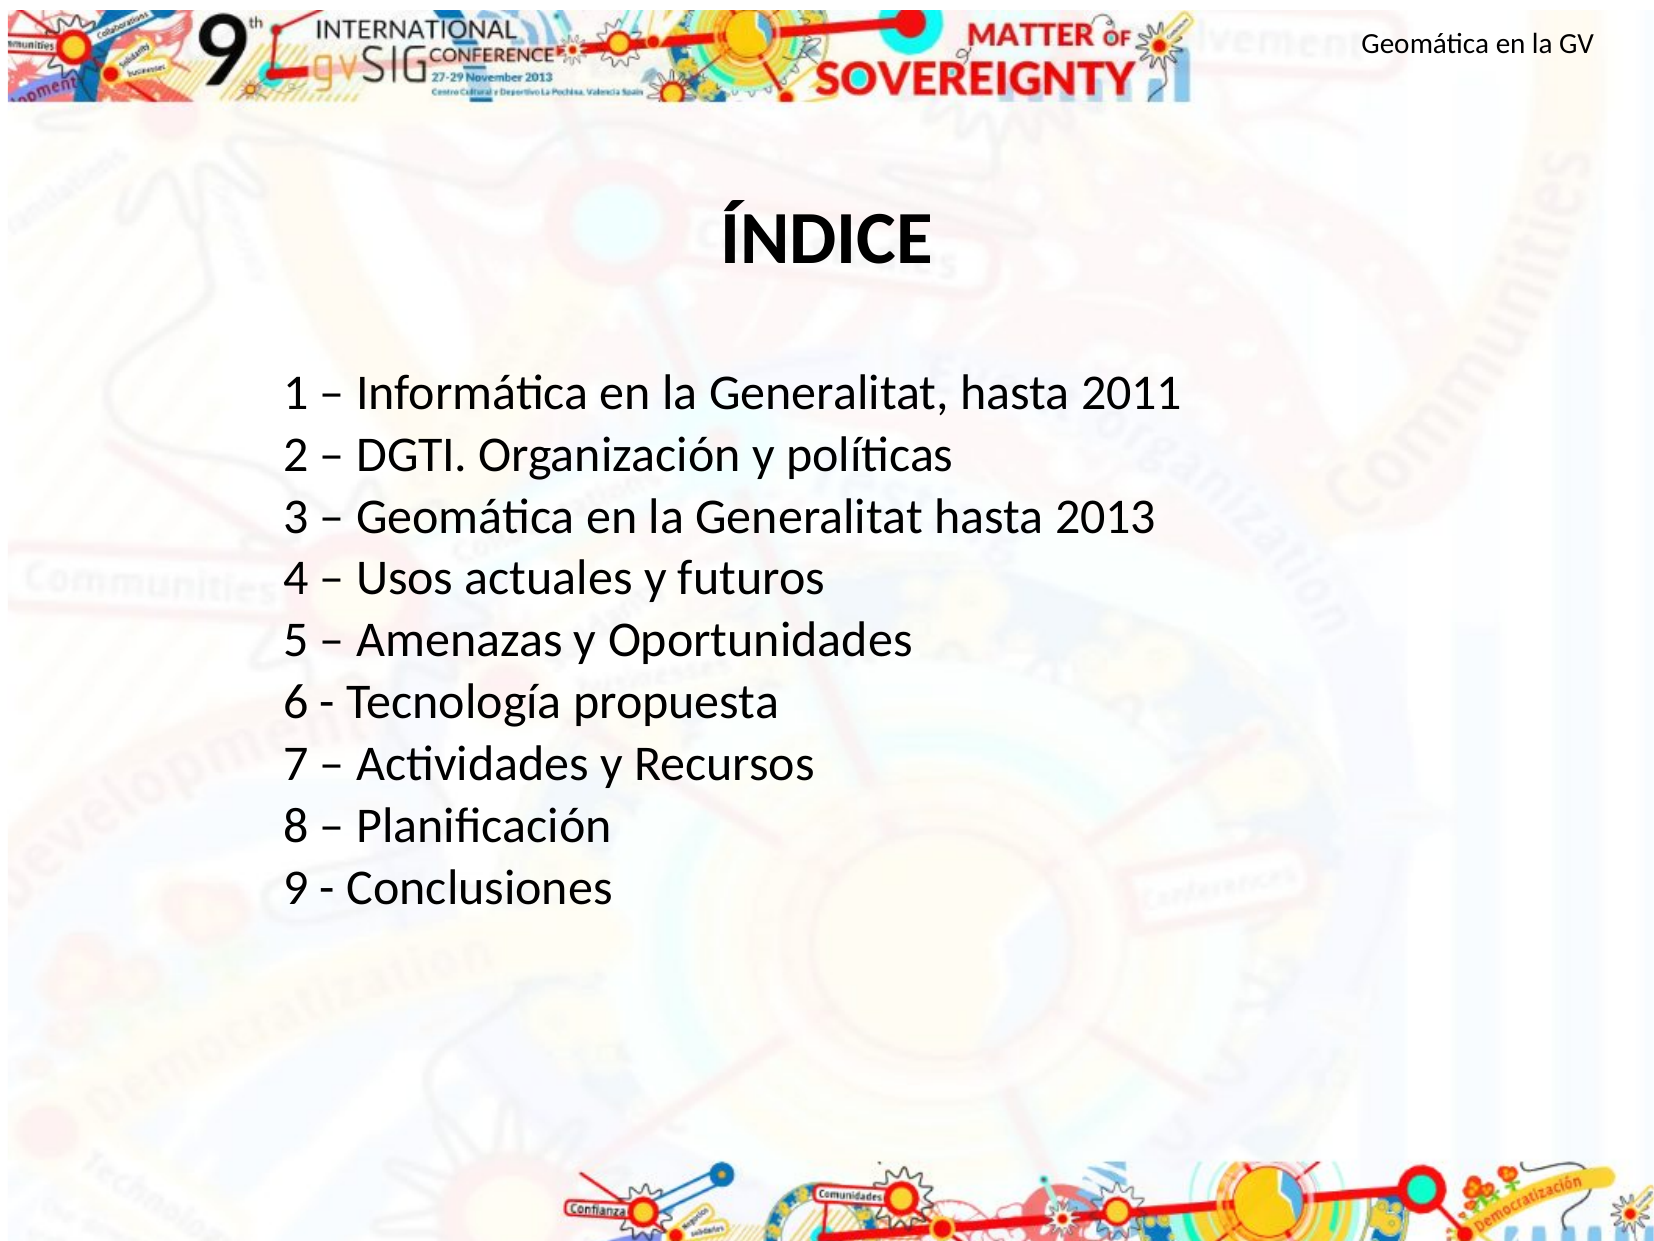

Geomática en la GV
# ÍNDICE
1 – Informática en la Generalitat, hasta 2011
2 – DGTI. Organización y políticas
3 – Geomática en la Generalitat hasta 2013
4 – Usos actuales y futuros
5 – Amenazas y Oportunidades
6 - Tecnología propuesta
7 – Actividades y Recursos
8 – Planificación
9 - Conclusiones